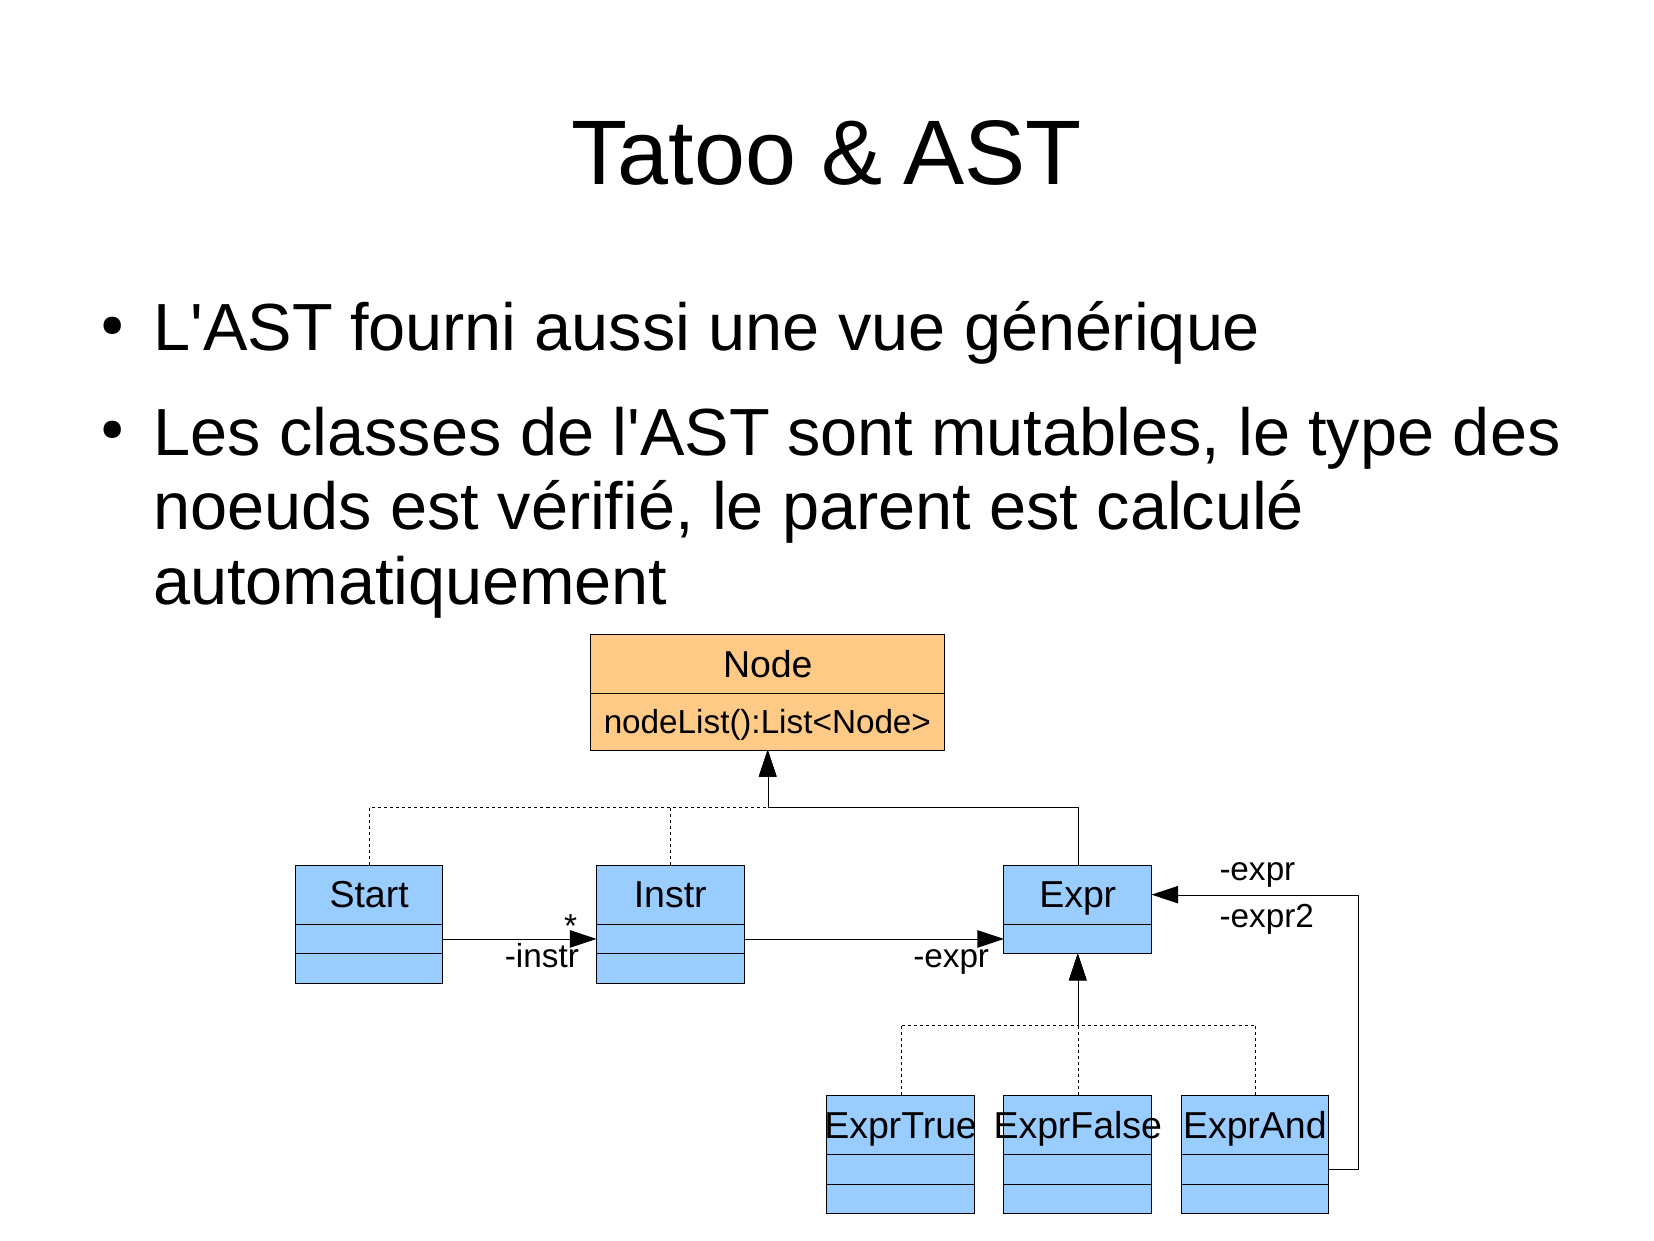

# Tatoo & AST
L'AST fourni aussi une vue générique
Les classes de l'AST sont mutables, le type des noeuds est vérifié, le parent est calculé automatiquement
Node
nodeList():List<Node>
-expr
Start
Instr
Expr
-expr2
*
-instr
-expr
ExprTrue
ExprFalse
ExprAnd